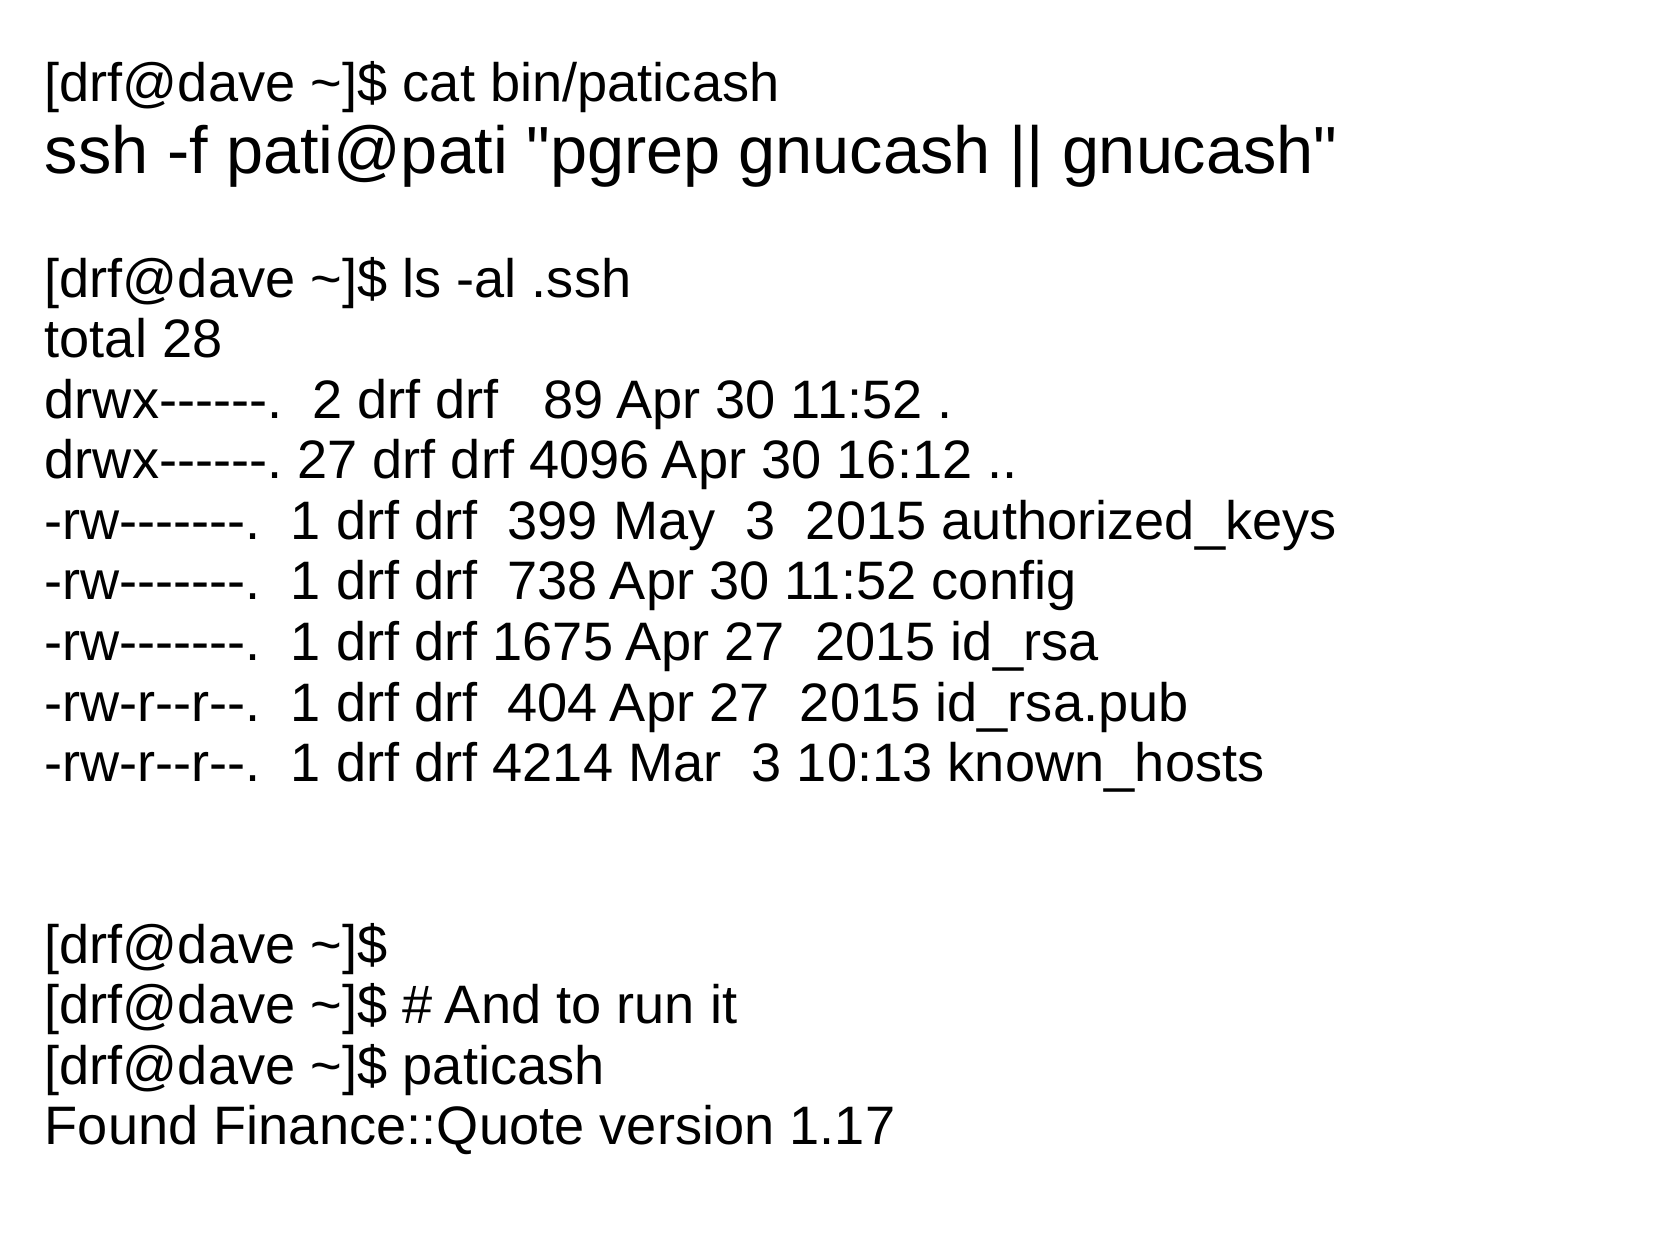

[drf@dave ~]$ cat bin/paticash
ssh -f pati@pati "pgrep gnucash || gnucash"
[drf@dave ~]$ ls -al .ssh
total 28
drwx------. 2 drf drf 89 Apr 30 11:52 .
drwx------. 27 drf drf 4096 Apr 30 16:12 ..
-rw-------. 1 drf drf 399 May 3 2015 authorized_keys
-rw-------. 1 drf drf 738 Apr 30 11:52 config
-rw-------. 1 drf drf 1675 Apr 27 2015 id_rsa
-rw-r--r--. 1 drf drf 404 Apr 27 2015 id_rsa.pub
-rw-r--r--. 1 drf drf 4214 Mar 3 10:13 known_hosts
[drf@dave ~]$
[drf@dave ~]$ # And to run it
[drf@dave ~]$ paticash
Found Finance::Quote version 1.17